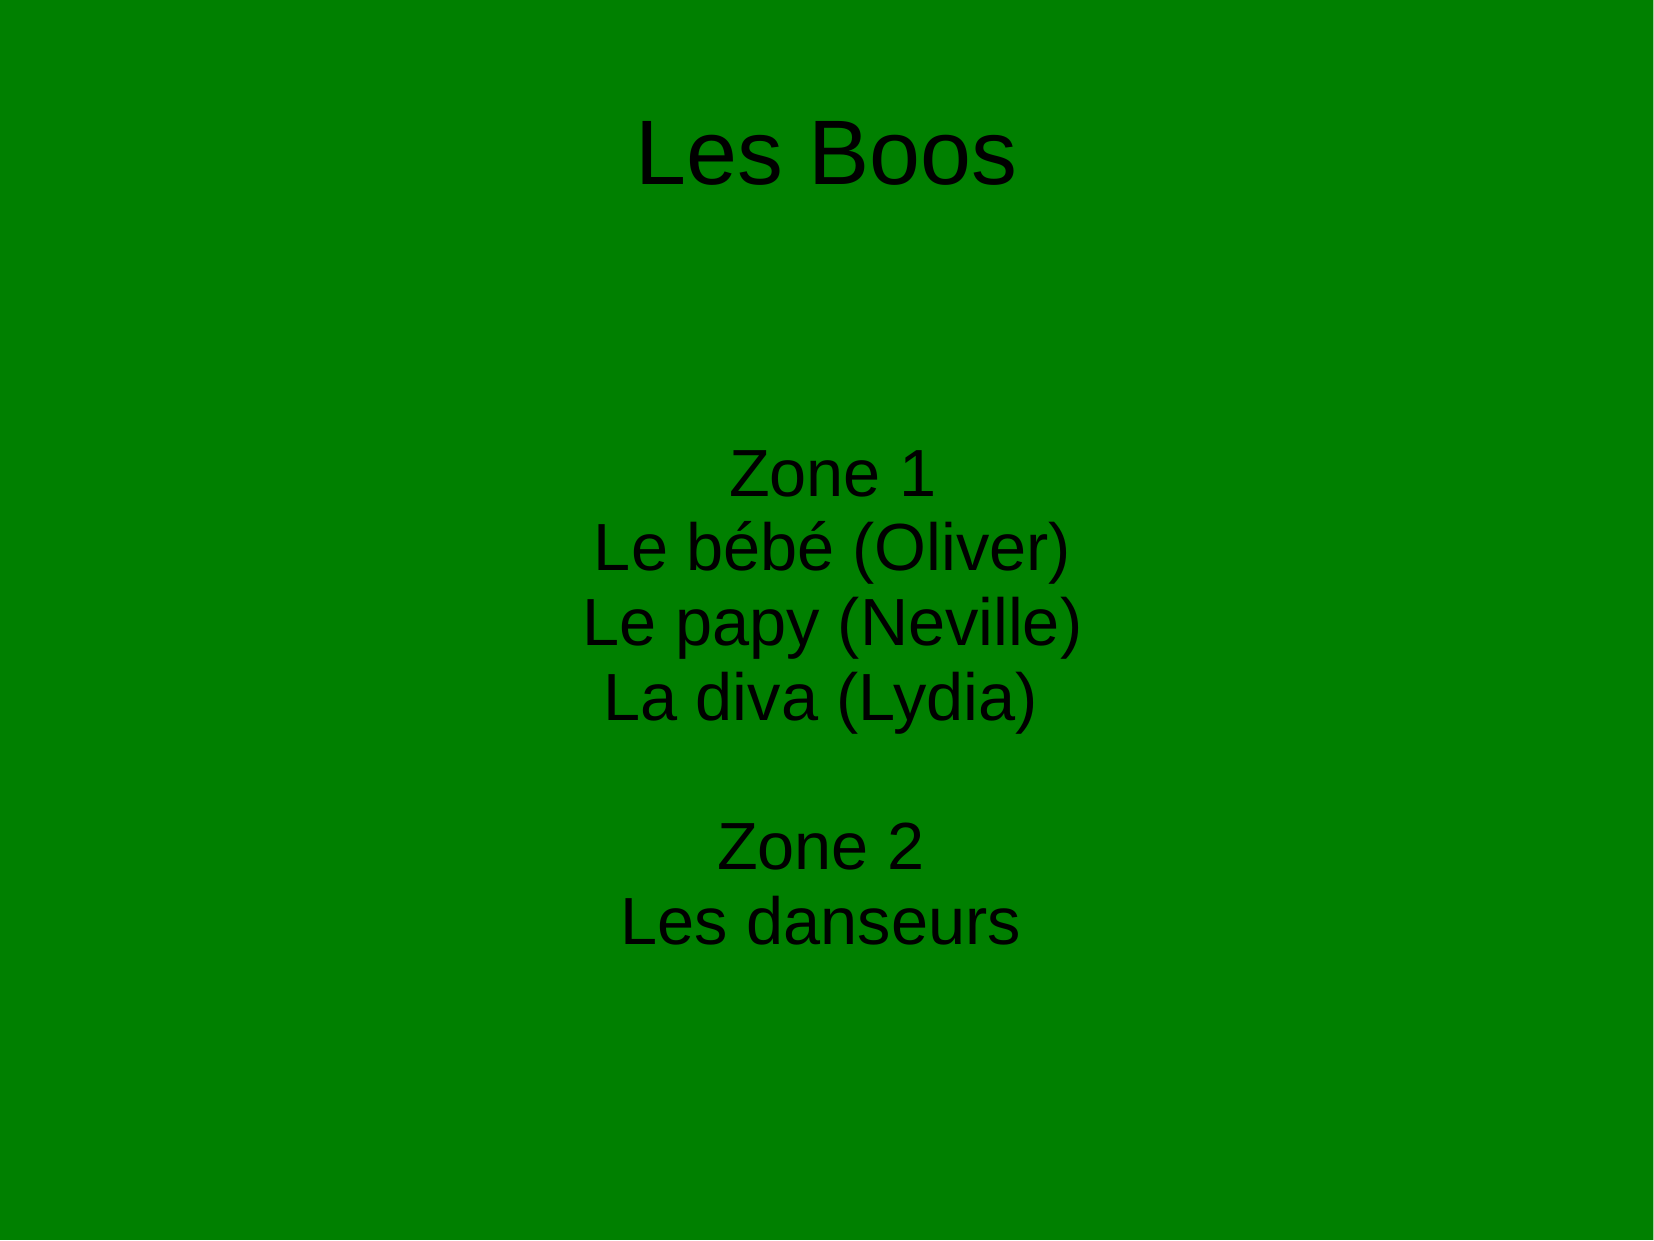

# Les Boos
Zone 1
Le bébé (Oliver)
Le papy (Neville)
La diva (Lydia)
Zone 2
Les danseurs